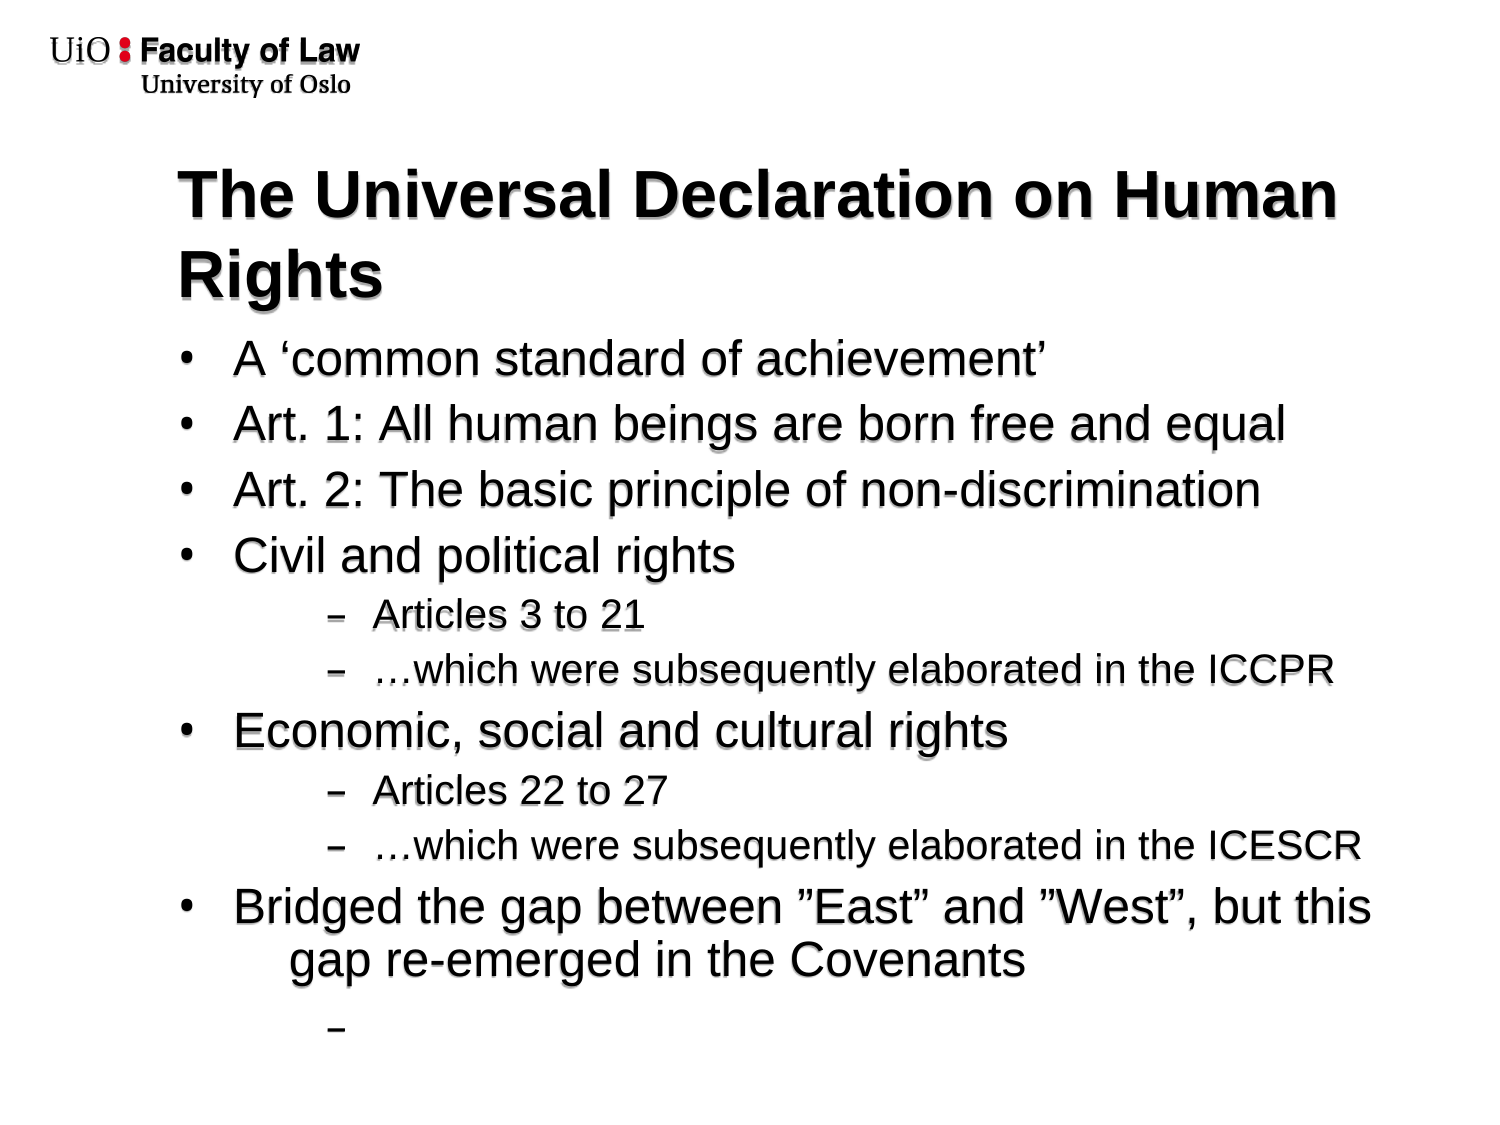

# The Universal Declaration on Human Rights
A ‘common standard of achievement’
Art. 1: All human beings are born free and equal
Art. 2: The basic principle of non-discrimination
Civil and political rights
Articles 3 to 21
…which were subsequently elaborated in the ICCPR
Economic, social and cultural rights
Articles 22 to 27
…which were subsequently elaborated in the ICESCR
Bridged the gap between ”East” and ”West”, but this gap re-emerged in the Covenants